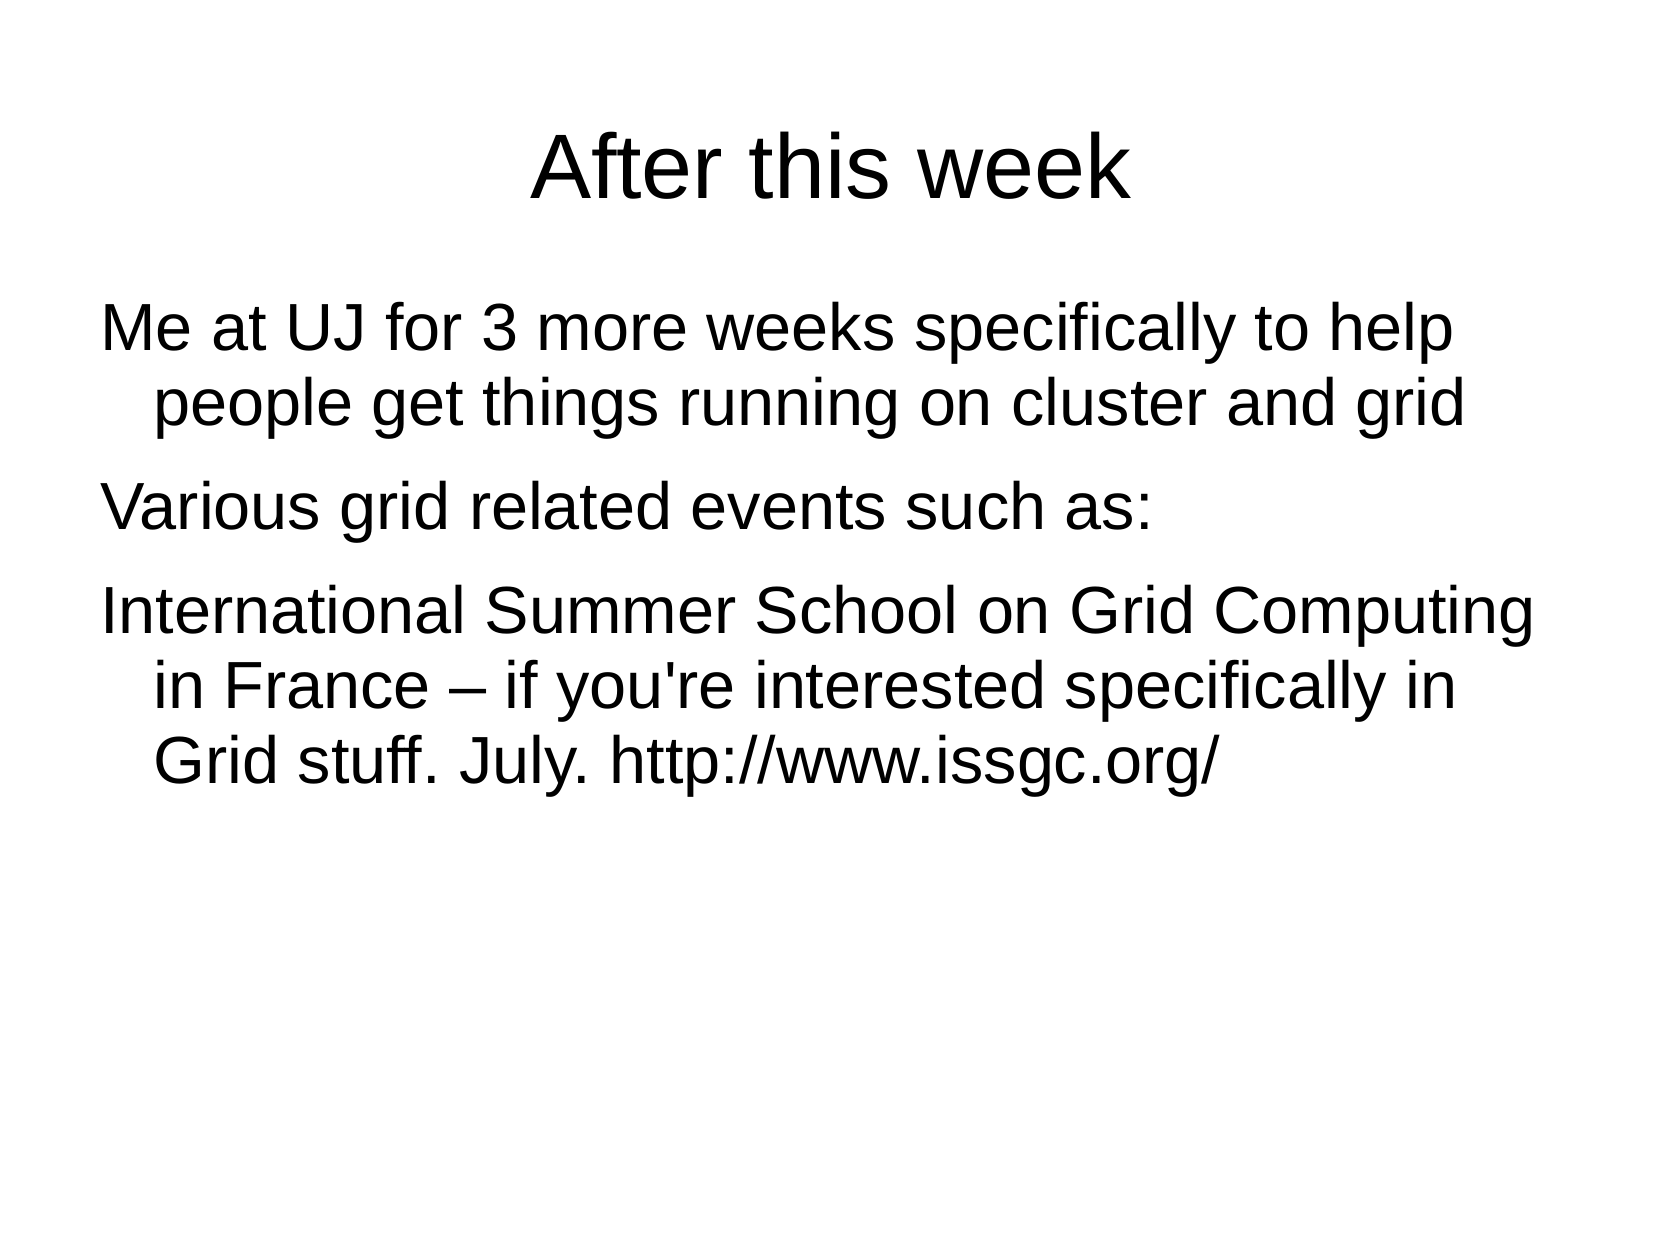

# After this week
Me at UJ for 3 more weeks specifically to help people get things running on cluster and grid
Various grid related events such as:
International Summer School on Grid Computing in France – if you're interested specifically in Grid stuff. July. http://www.issgc.org/